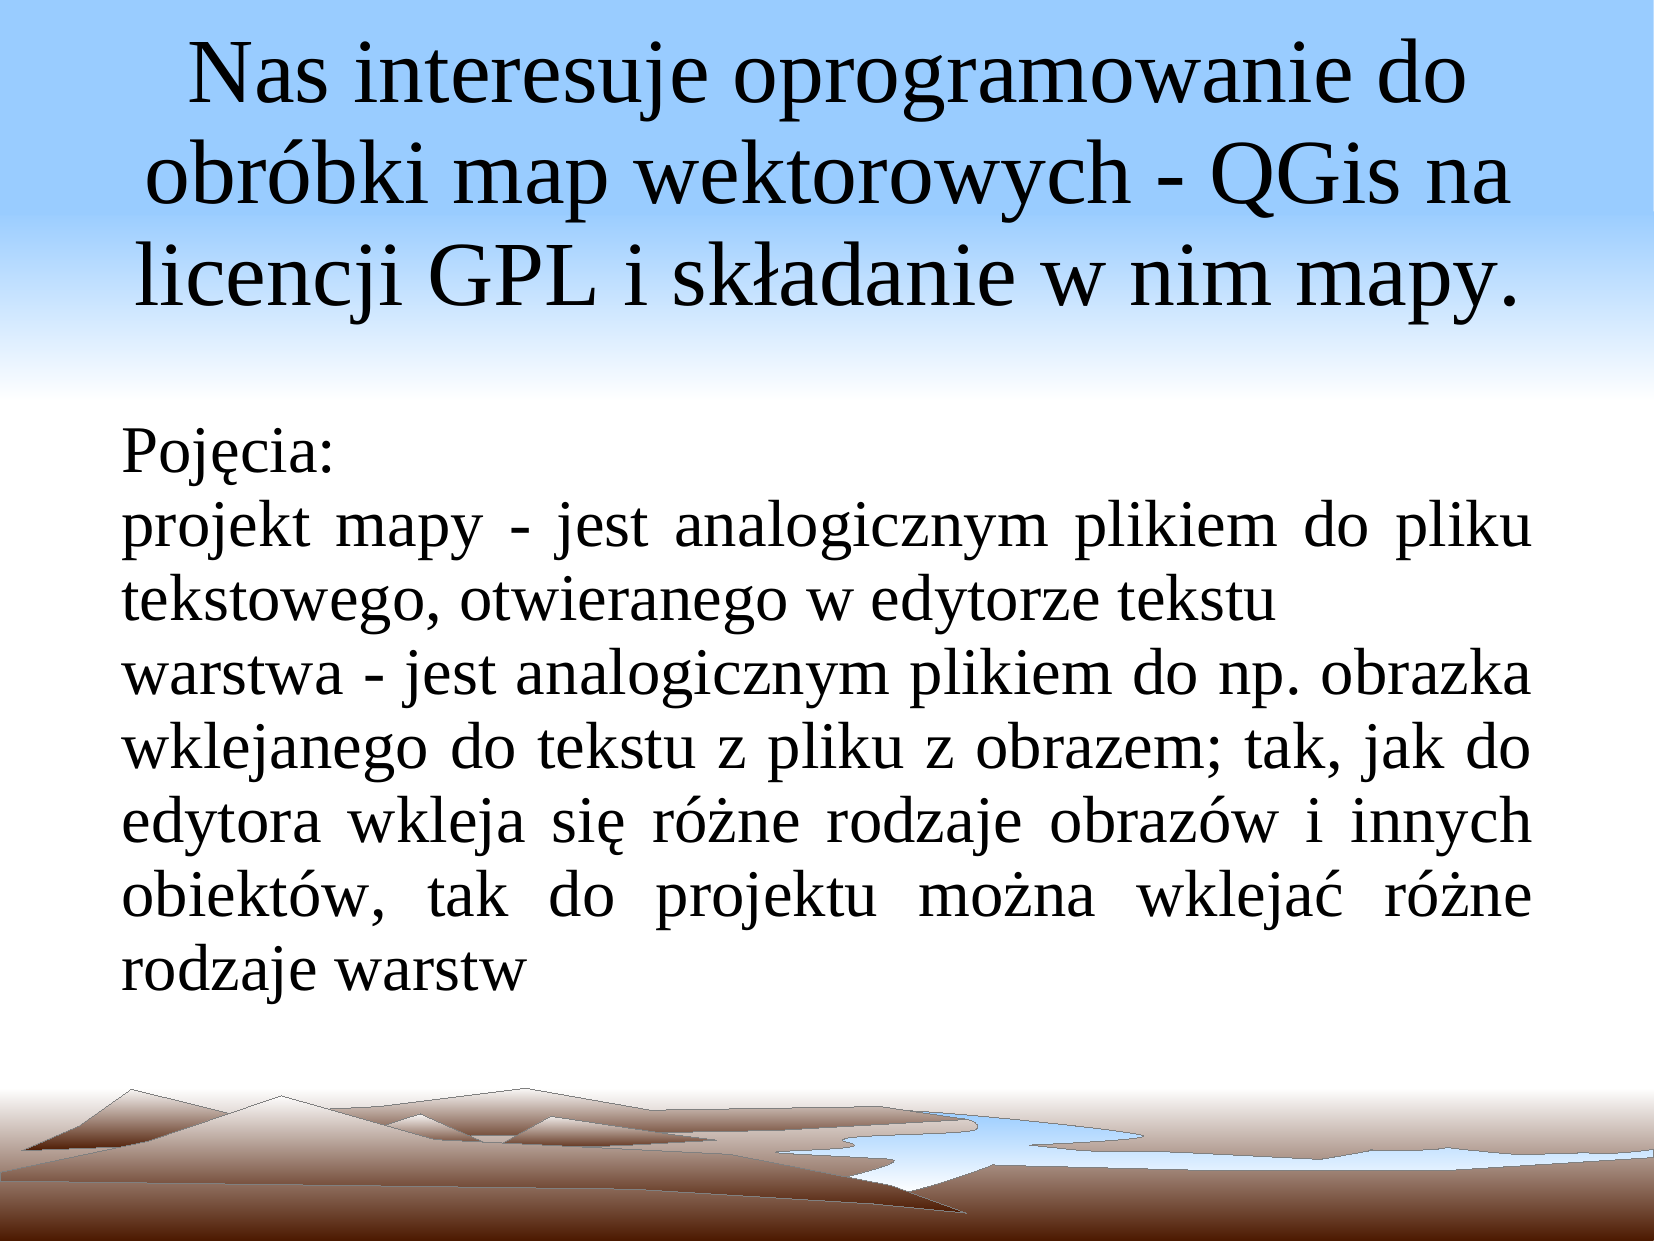

# Nas interesuje oprogramowanie do obróbki map wektorowych - QGis na licencji GPL i składanie w nim mapy.
Pojęcia:
projekt mapy - jest analogicznym plikiem do pliku tekstowego, otwieranego w edytorze tekstu
warstwa - jest analogicznym plikiem do np. obrazka wklejanego do tekstu z pliku z obrazem; tak, jak do edytora wkleja się różne rodzaje obrazów i innych obiektów, tak do projektu można wklejać różne rodzaje warstw